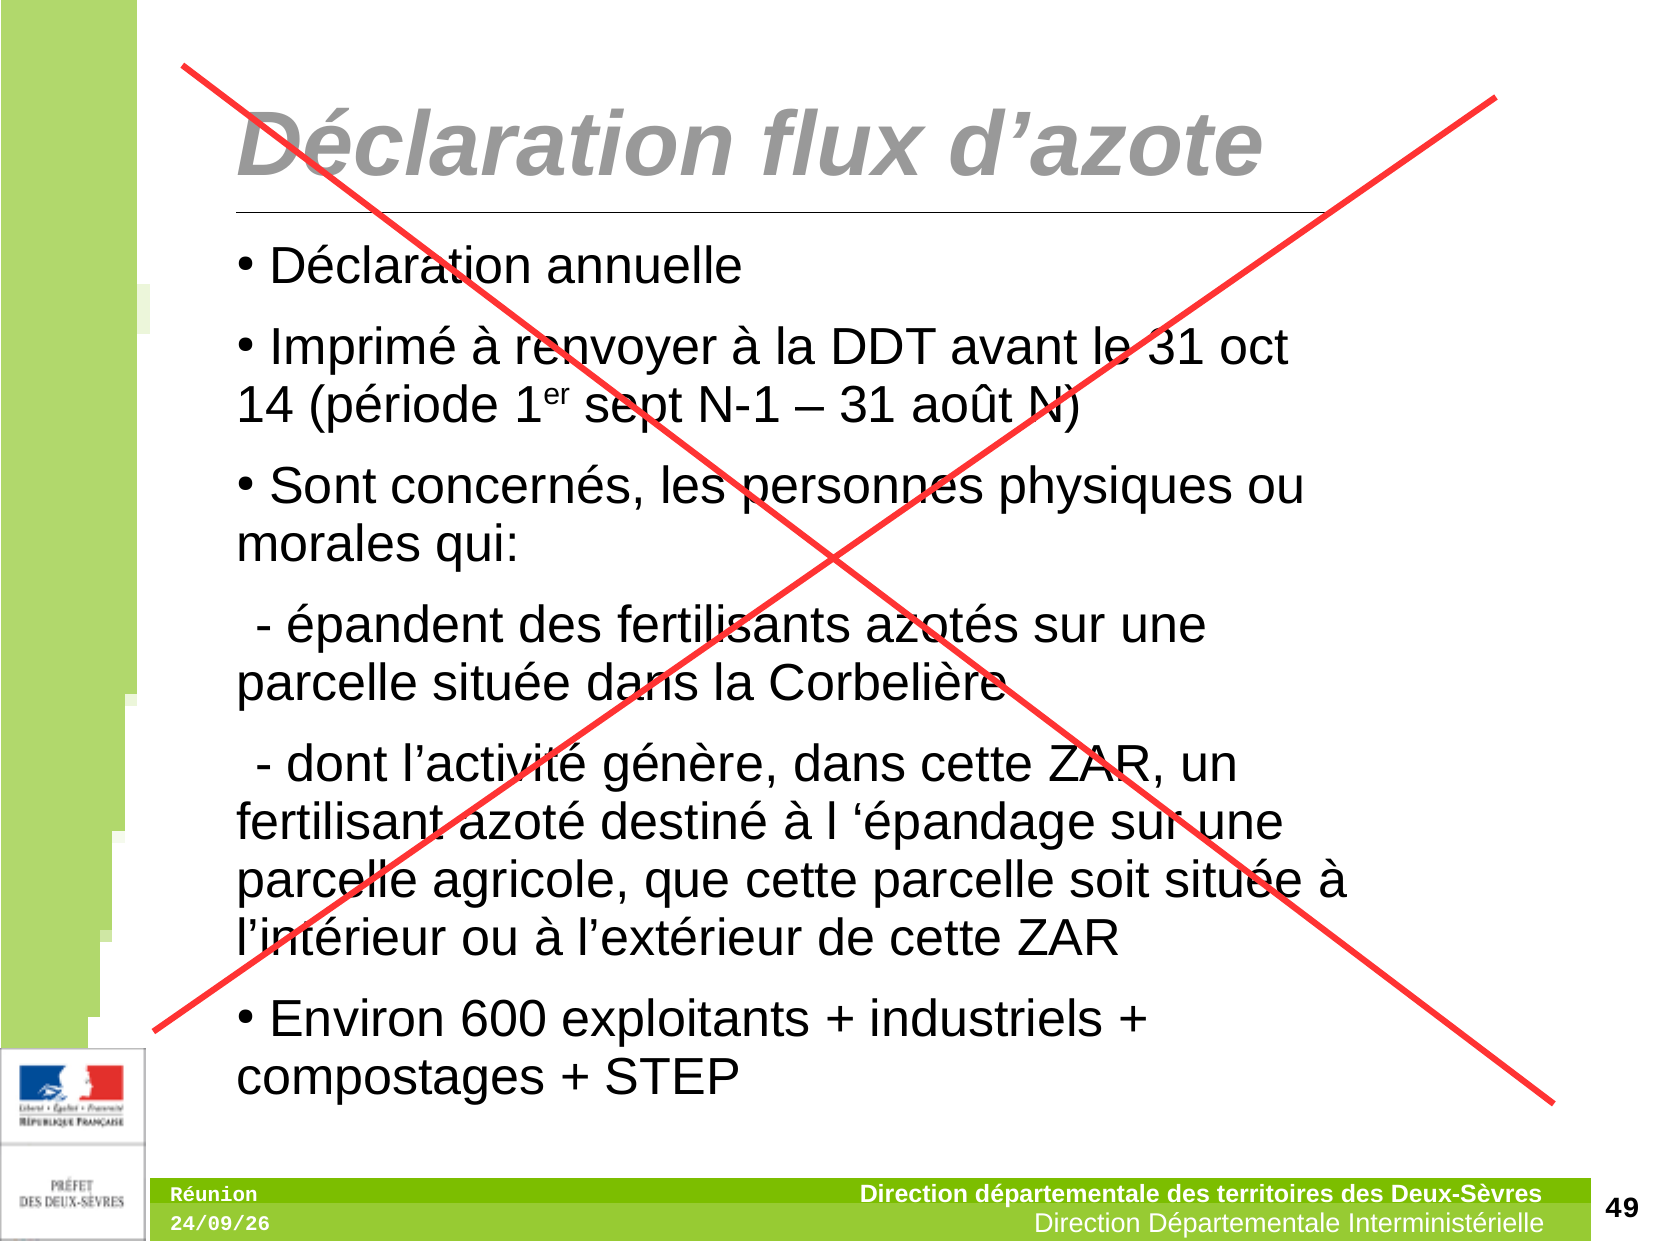

# Déclaration flux d’azote
 Déclaration annuelle
 Imprimé à renvoyer à la DDT avant le 31 oct 14 (période 1er sept N-1 – 31 août N)
 Sont concernés, les personnes physiques ou morales qui:
- épandent des fertilisants azotés sur une parcelle située dans la Corbelière
- dont l’activité génère, dans cette ZAR, un fertilisant azoté destiné à l ‘épandage sur une parcelle agricole, que cette parcelle soit située à l’intérieur ou à l’extérieur de cette ZAR
 Environ 600 exploitants + industriels + compostages + STEP
Réunion